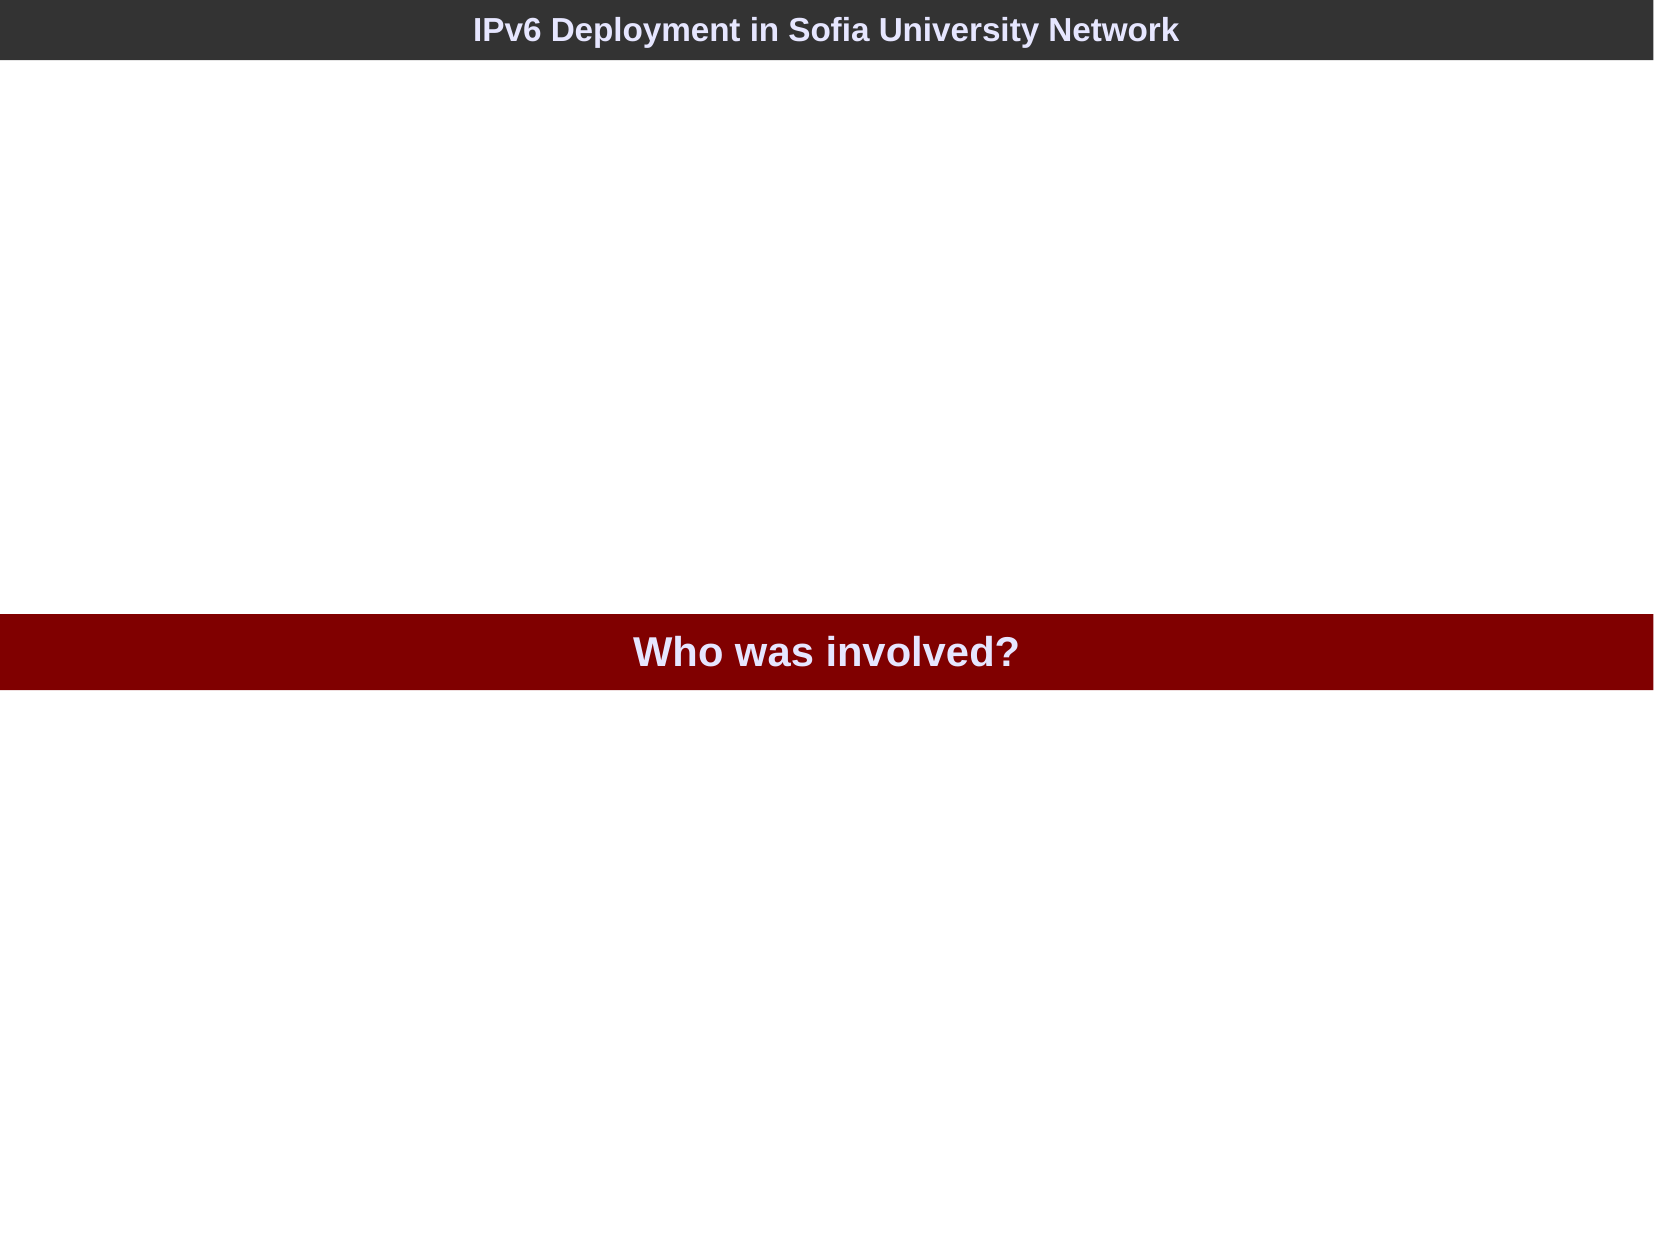

IPv6 Deployment in Sofia University Network
Who was involved?